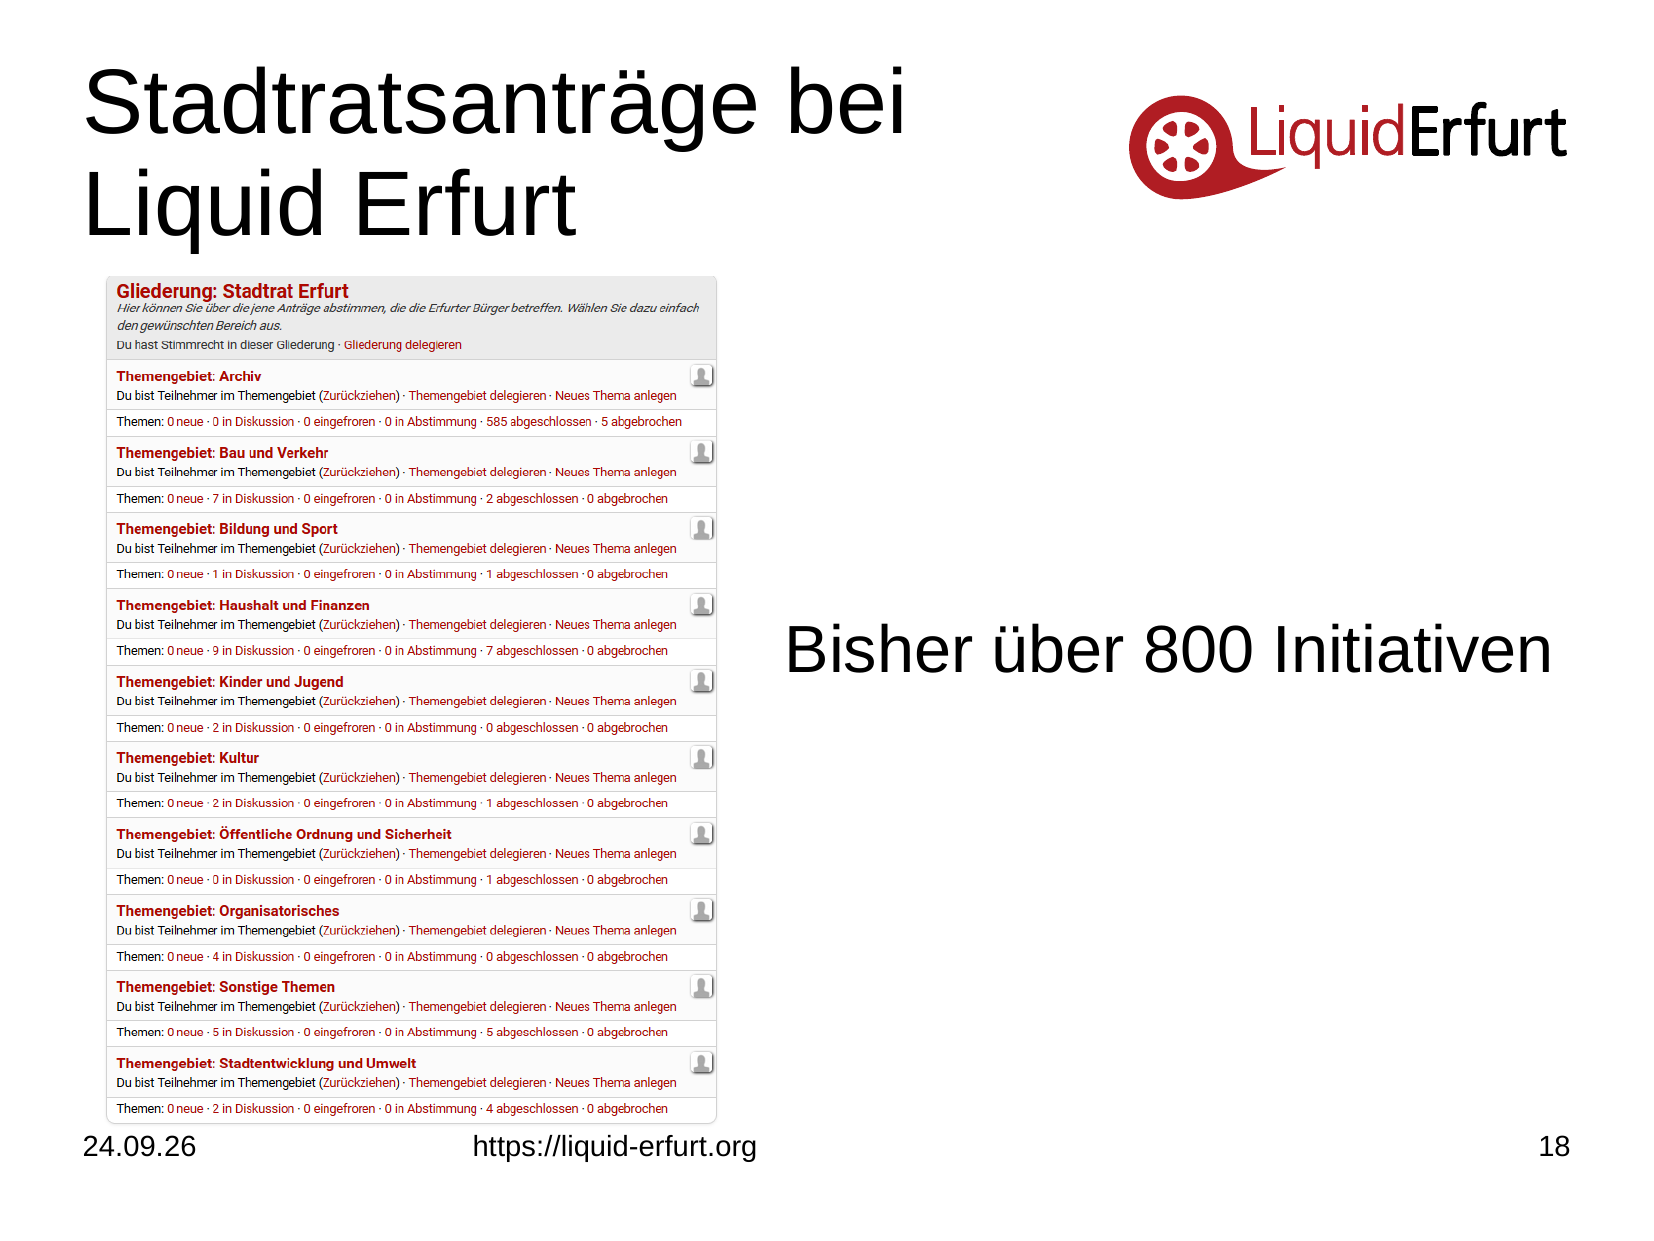

# Stadtratsanträge bei Liquid Erfurt
Bisher über 800 Initiativen
https://liquid-erfurt.org
18